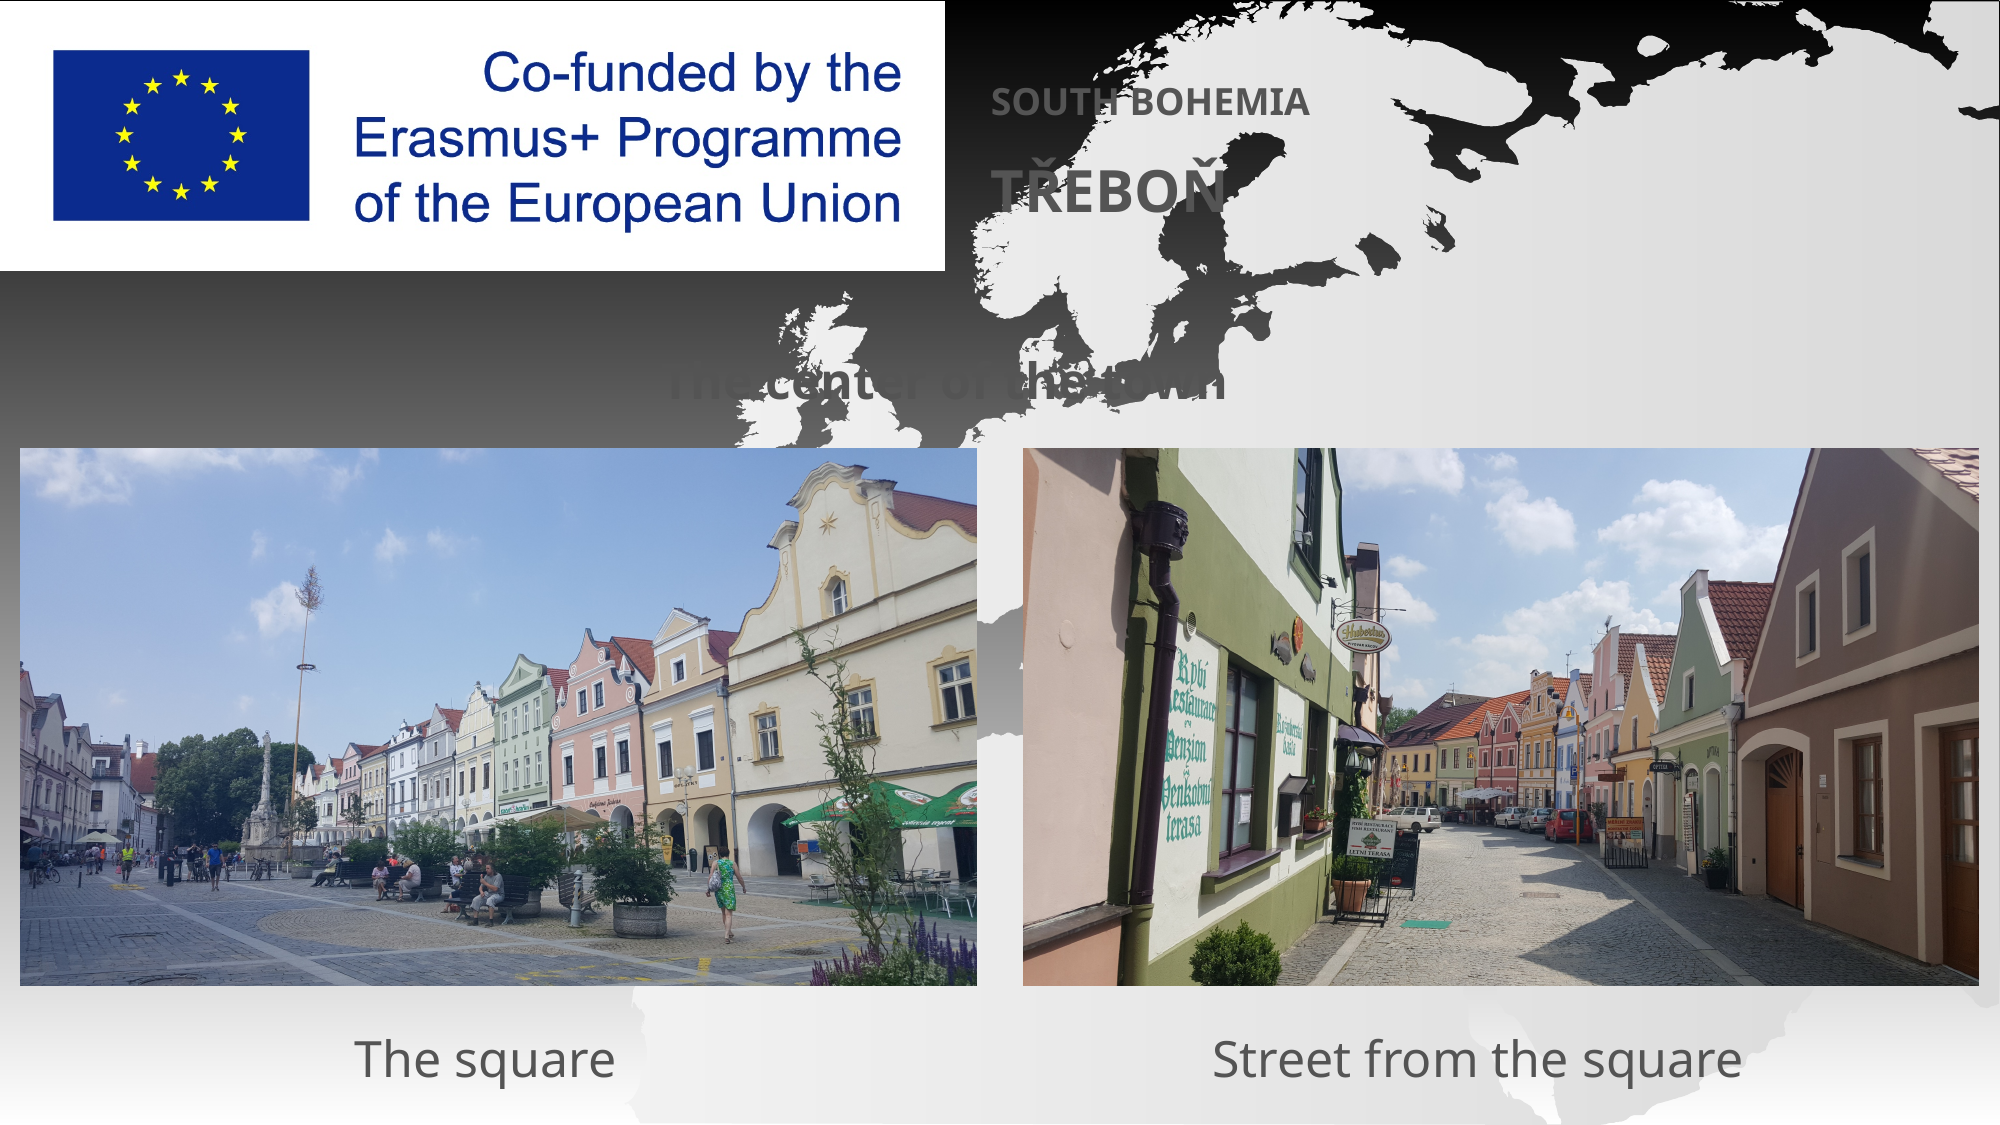

SOUTH BOHEMIA
TŘEBOŇ
The center of the town
The square
Street from the square